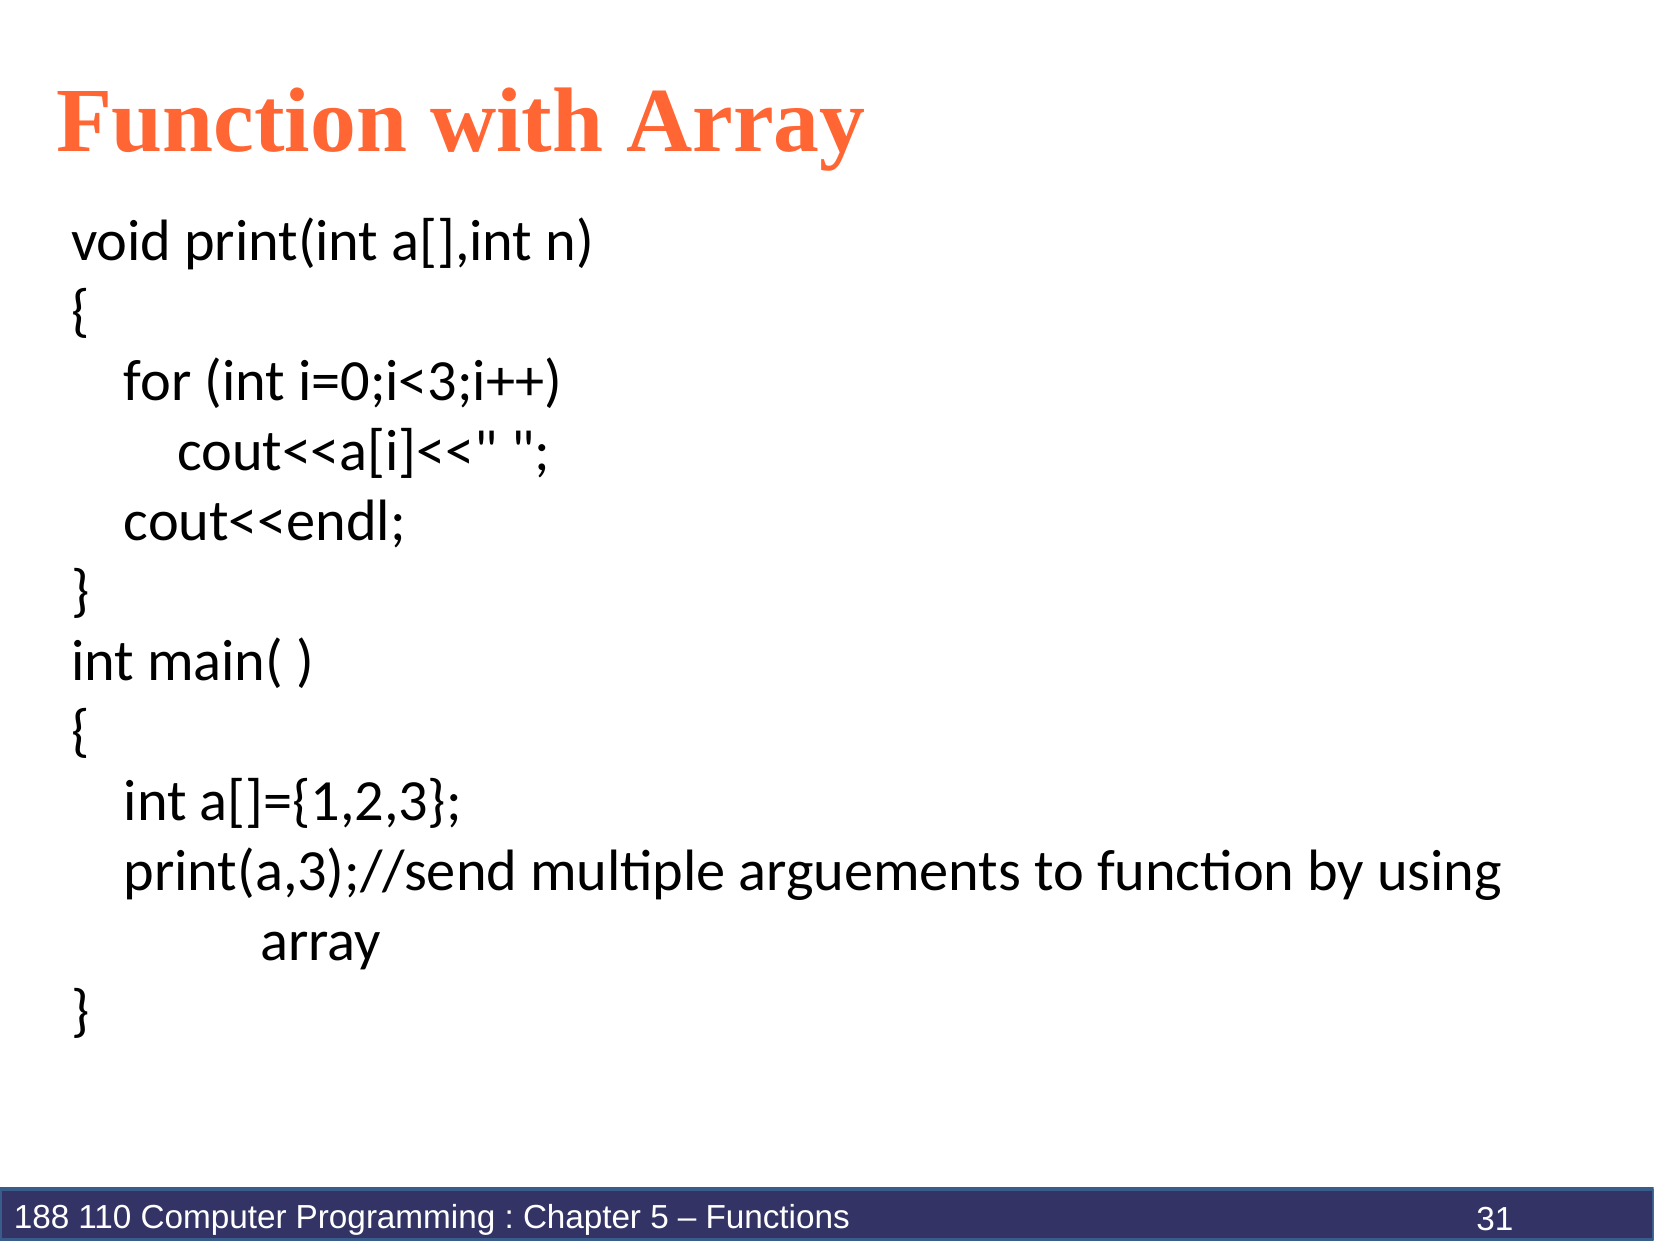

Function with Array
void print(int a[],int n)
{
 for (int i=0;i<3;i++)
 cout<<a[i]<<" ";
 cout<<endl;
}
int main( )
{
 int a[]={1,2,3};
 print(a,3);//send multiple arguements to function by using
		 array
}